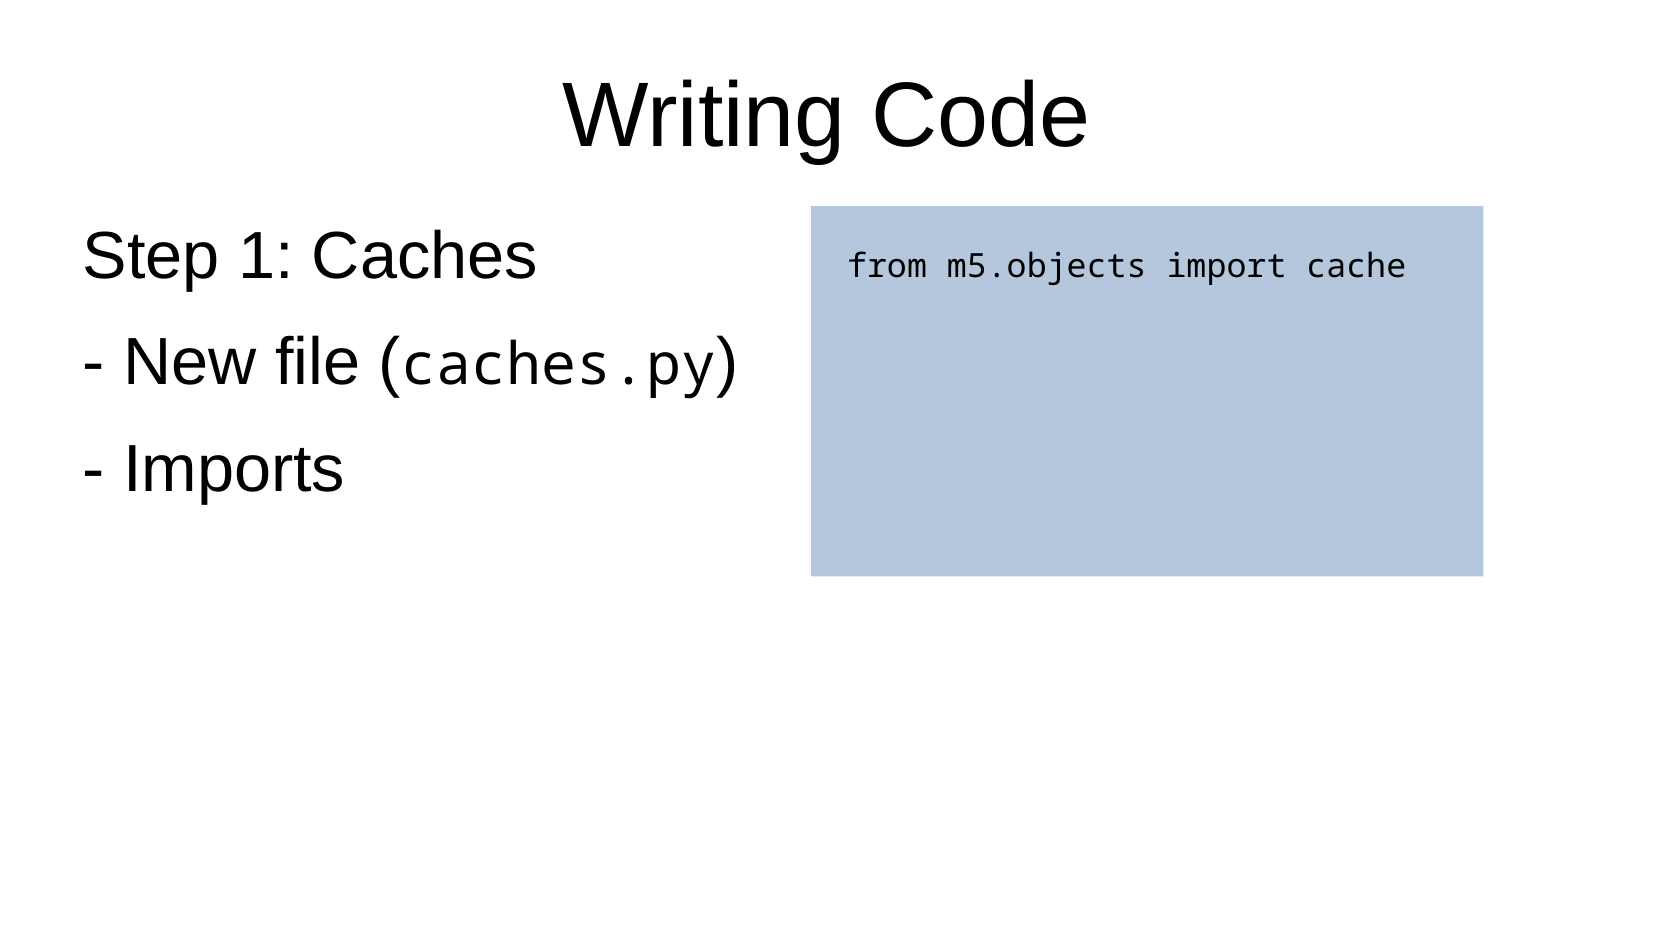

# Writing Code
from m5.objects import cache
Step 1: Caches
- New file (caches.py)
- Imports